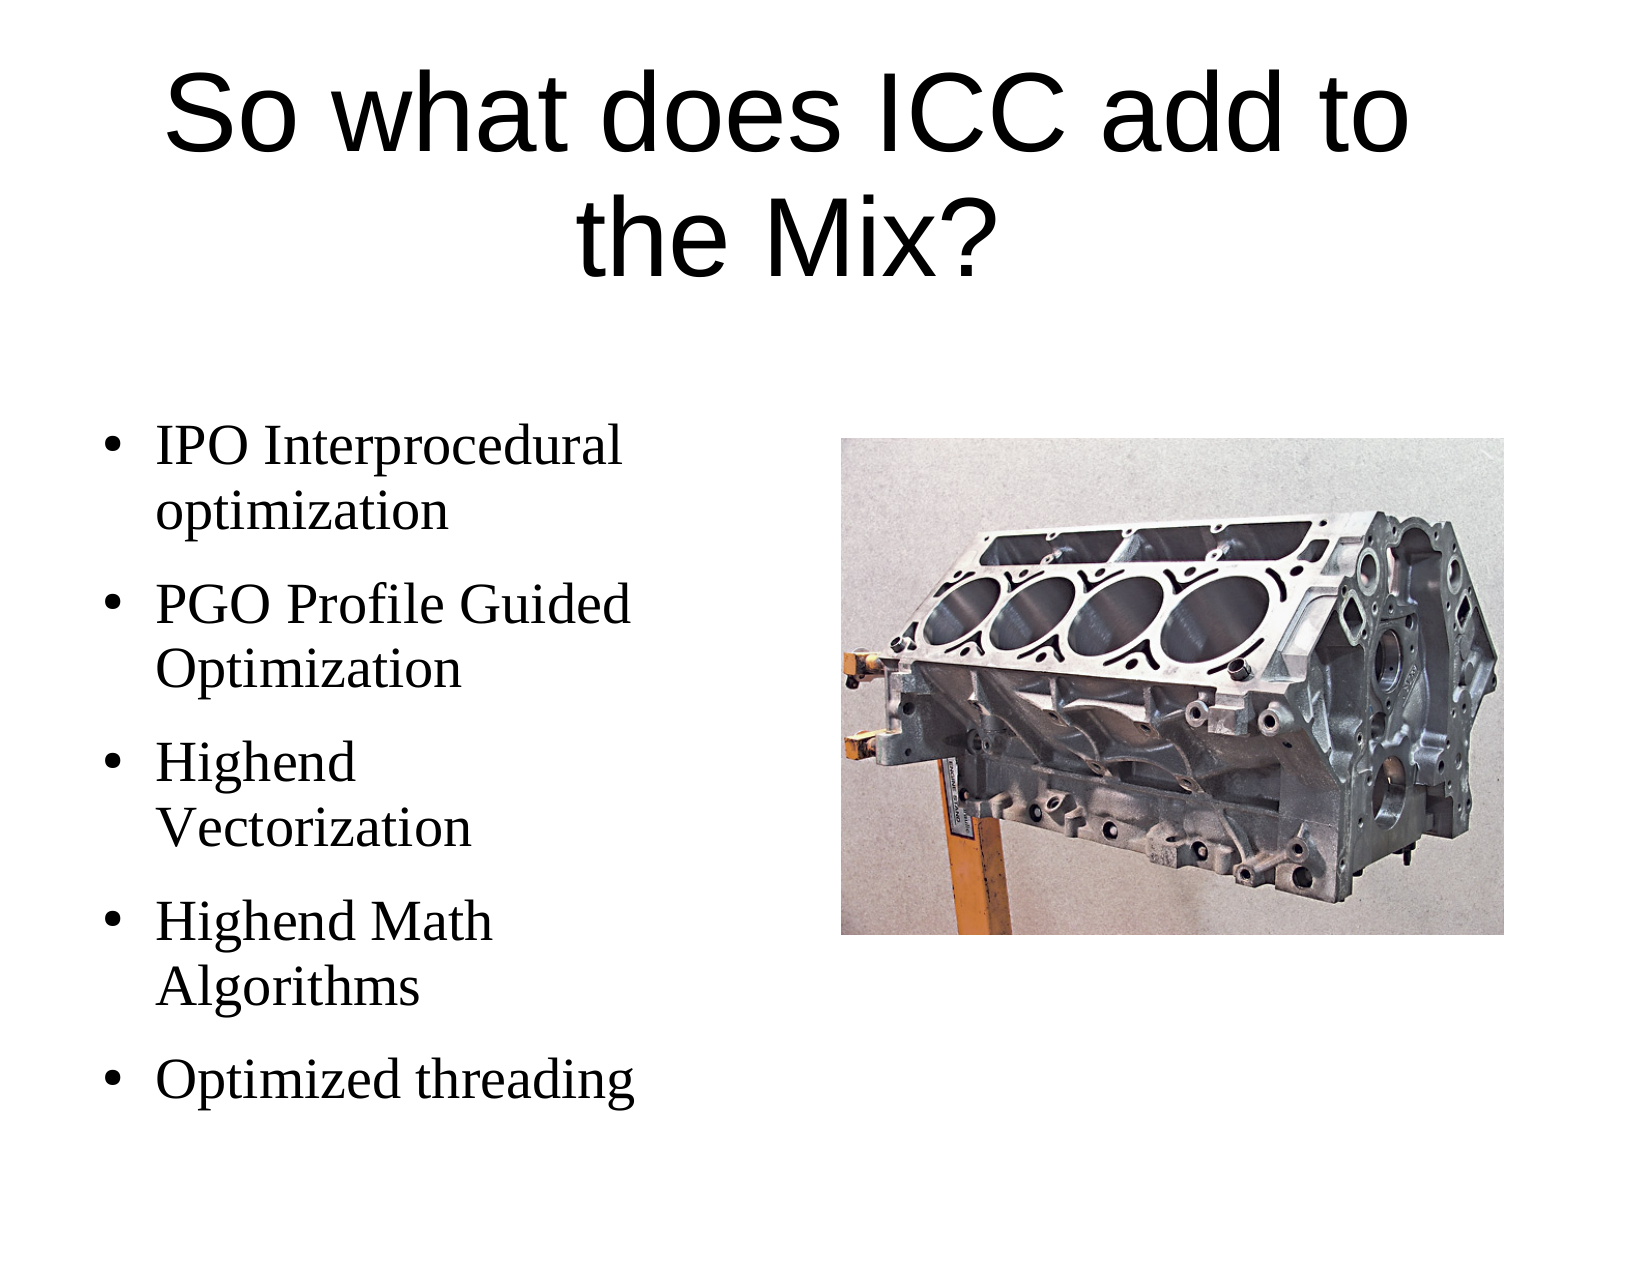

# So what does ICC add to the Mix?
IPO Interprocedural optimization
PGO Profile Guided Optimization
Highend Vectorization
Highend Math Algorithms
Optimized threading